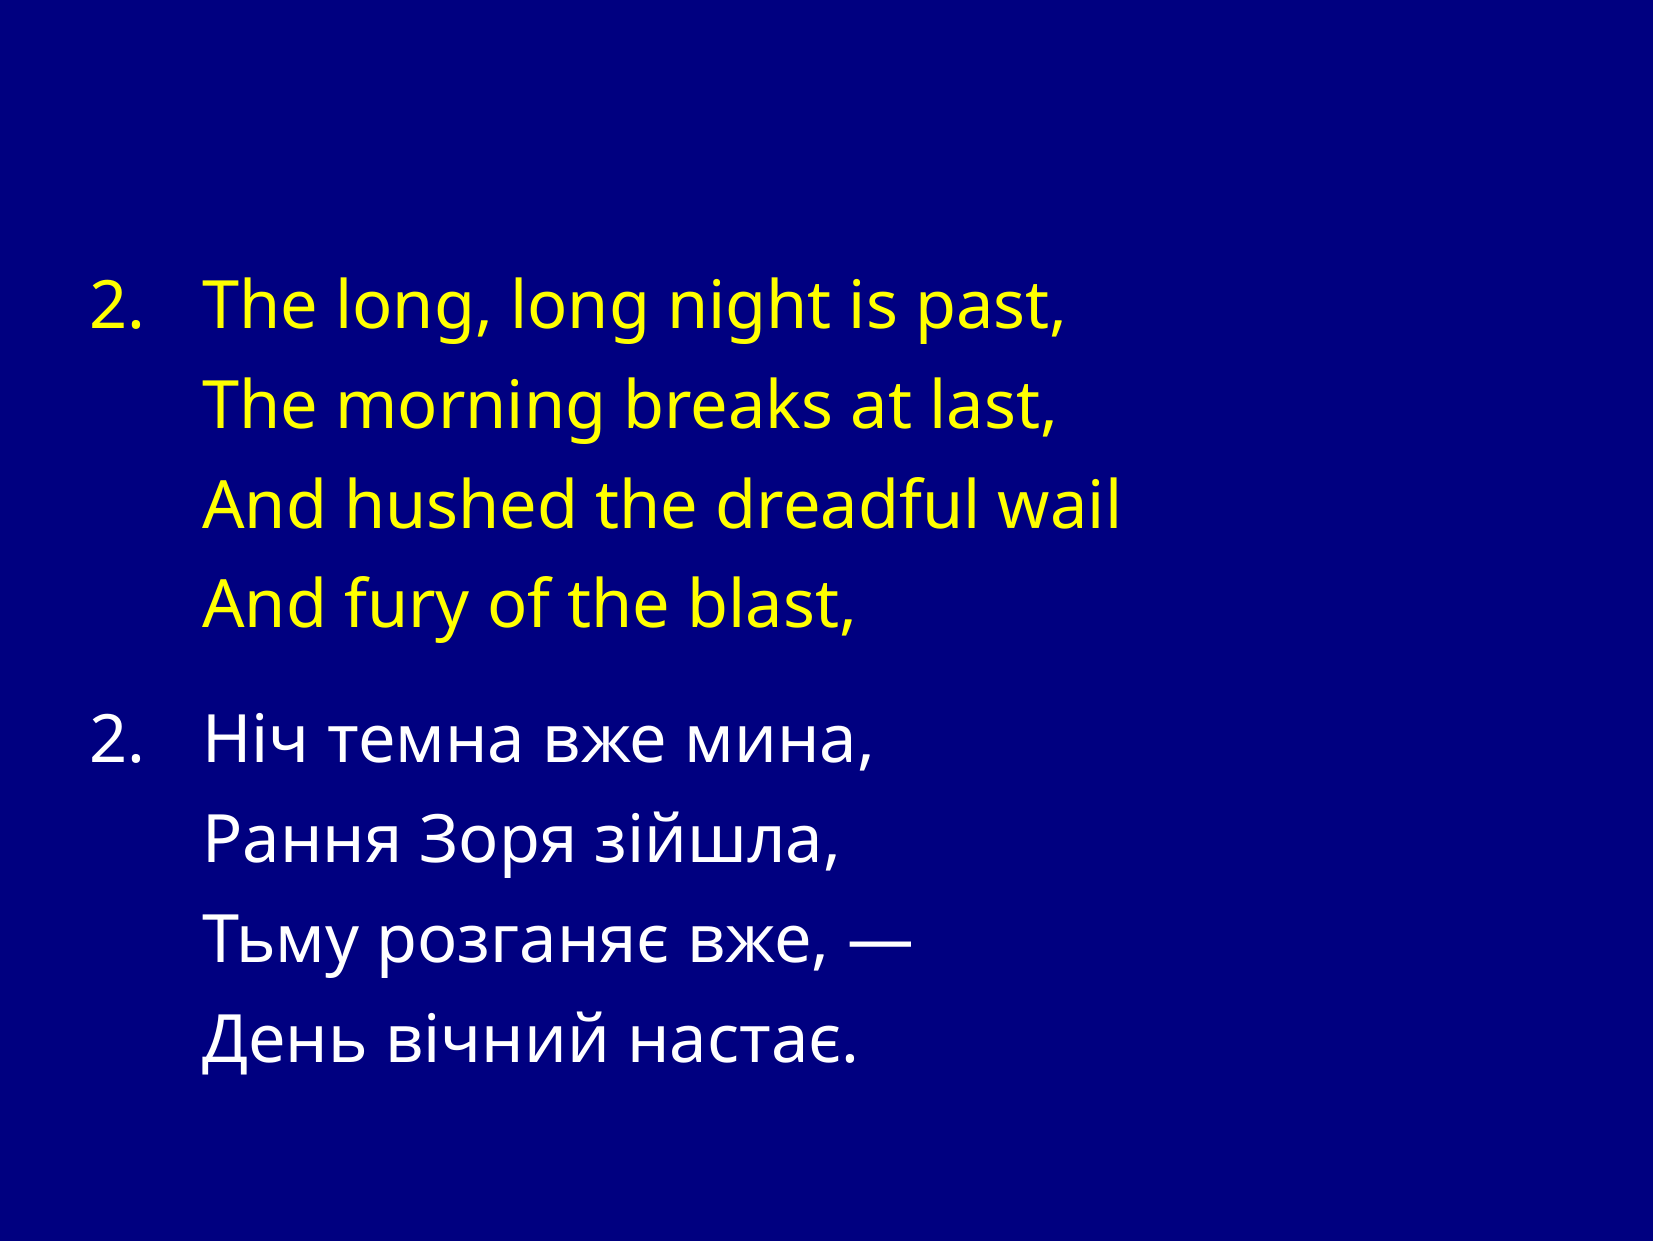

2.	The long, long night is past,
	The morning breaks at last,
	And hushed the dreadful wail
	And fury of the blast,
2.	Ніч темна вже мина,
	Рання Зоря зійшла,
	Тьму розганяє вже, ―
	День вічний настає.